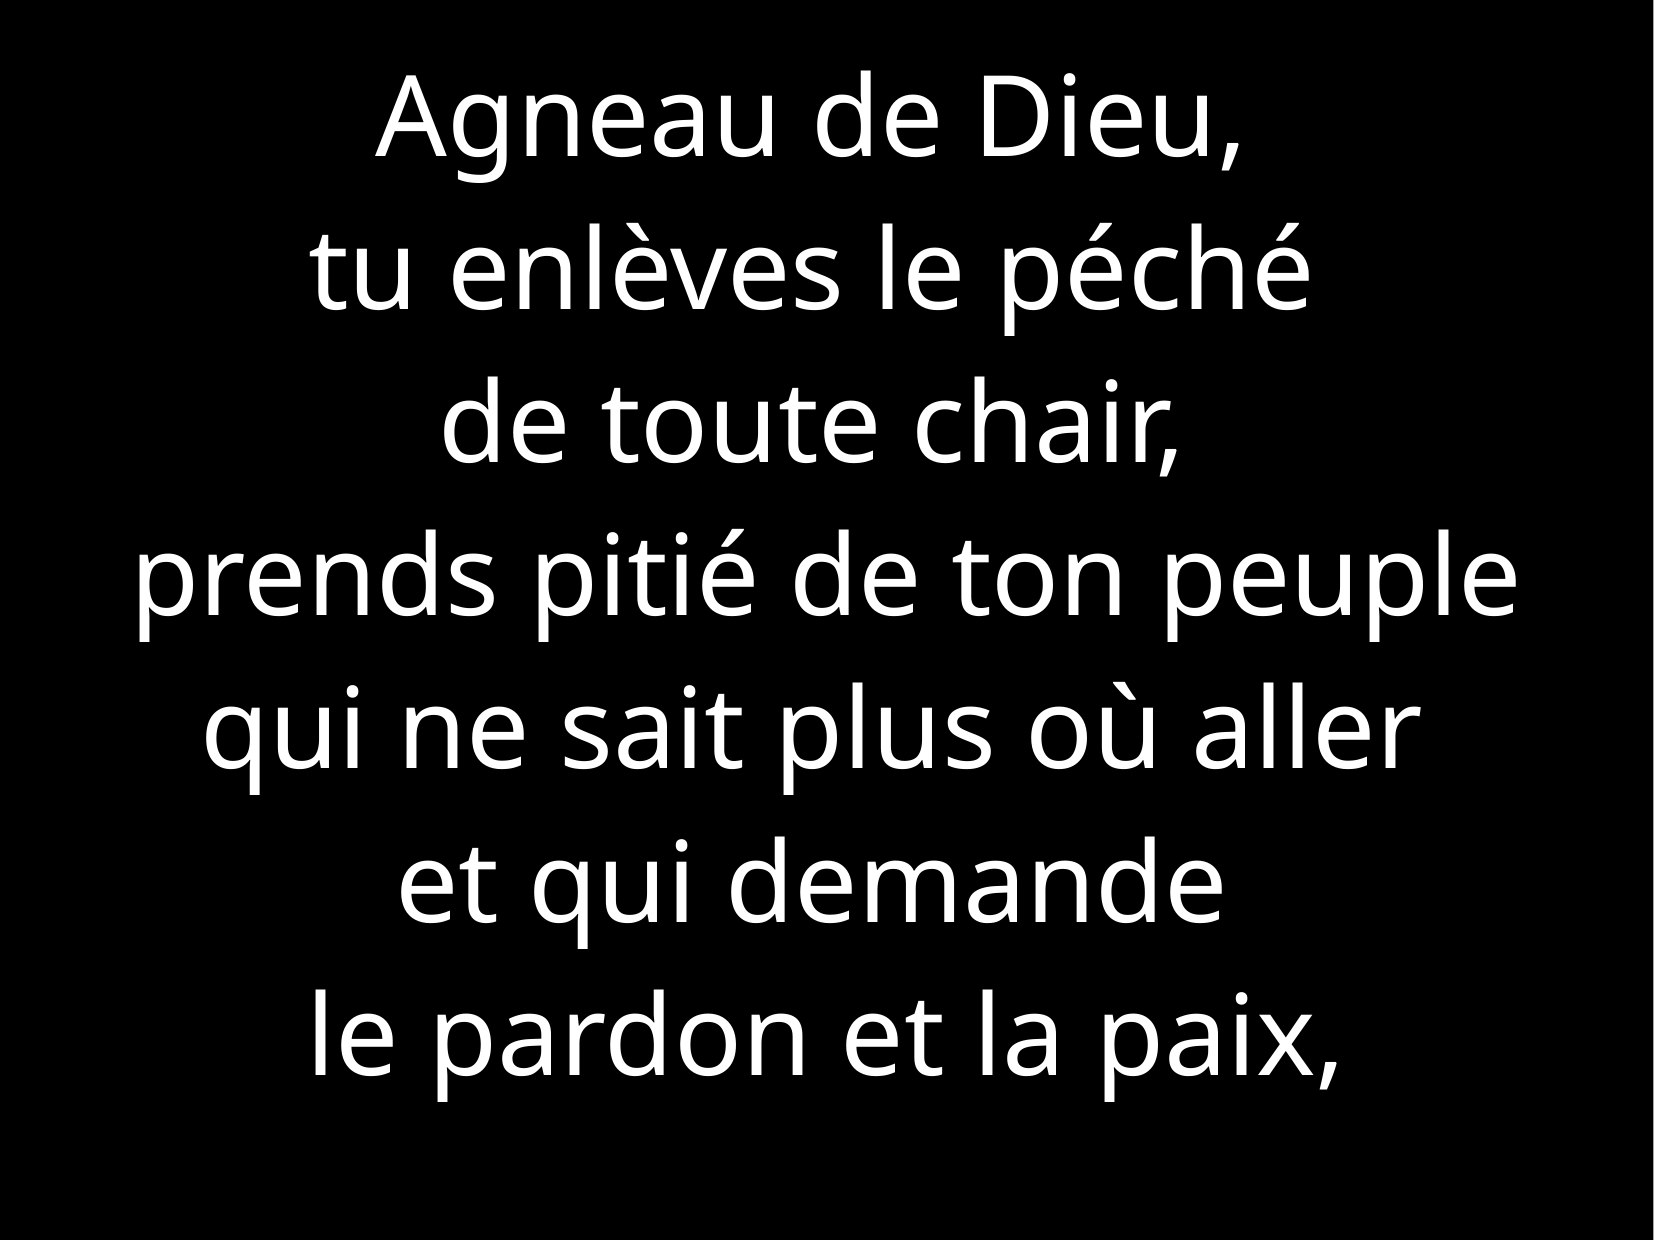

# Agneau de Dieu,
tu enlèves le péché
de toute chair,
prends pitié de ton peuple qui ne sait plus où aller
et qui demande
le pardon et la paix,